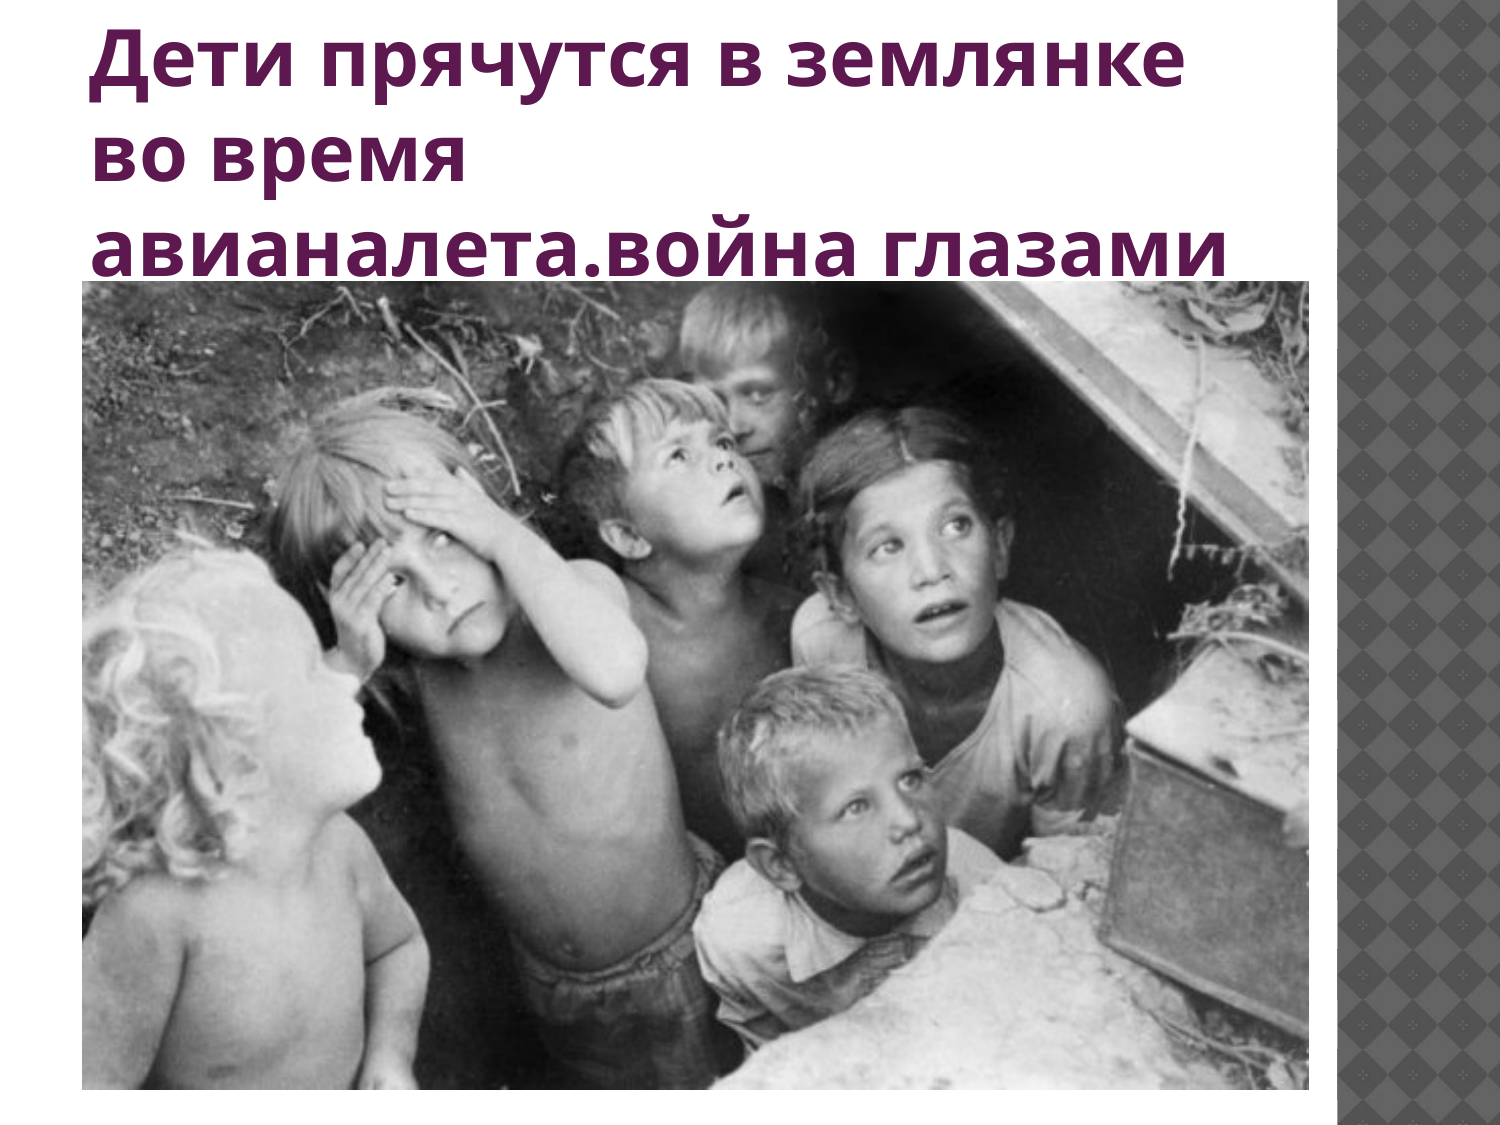

# Дети прячутся в землянке во время авианалета.война глазами детей.